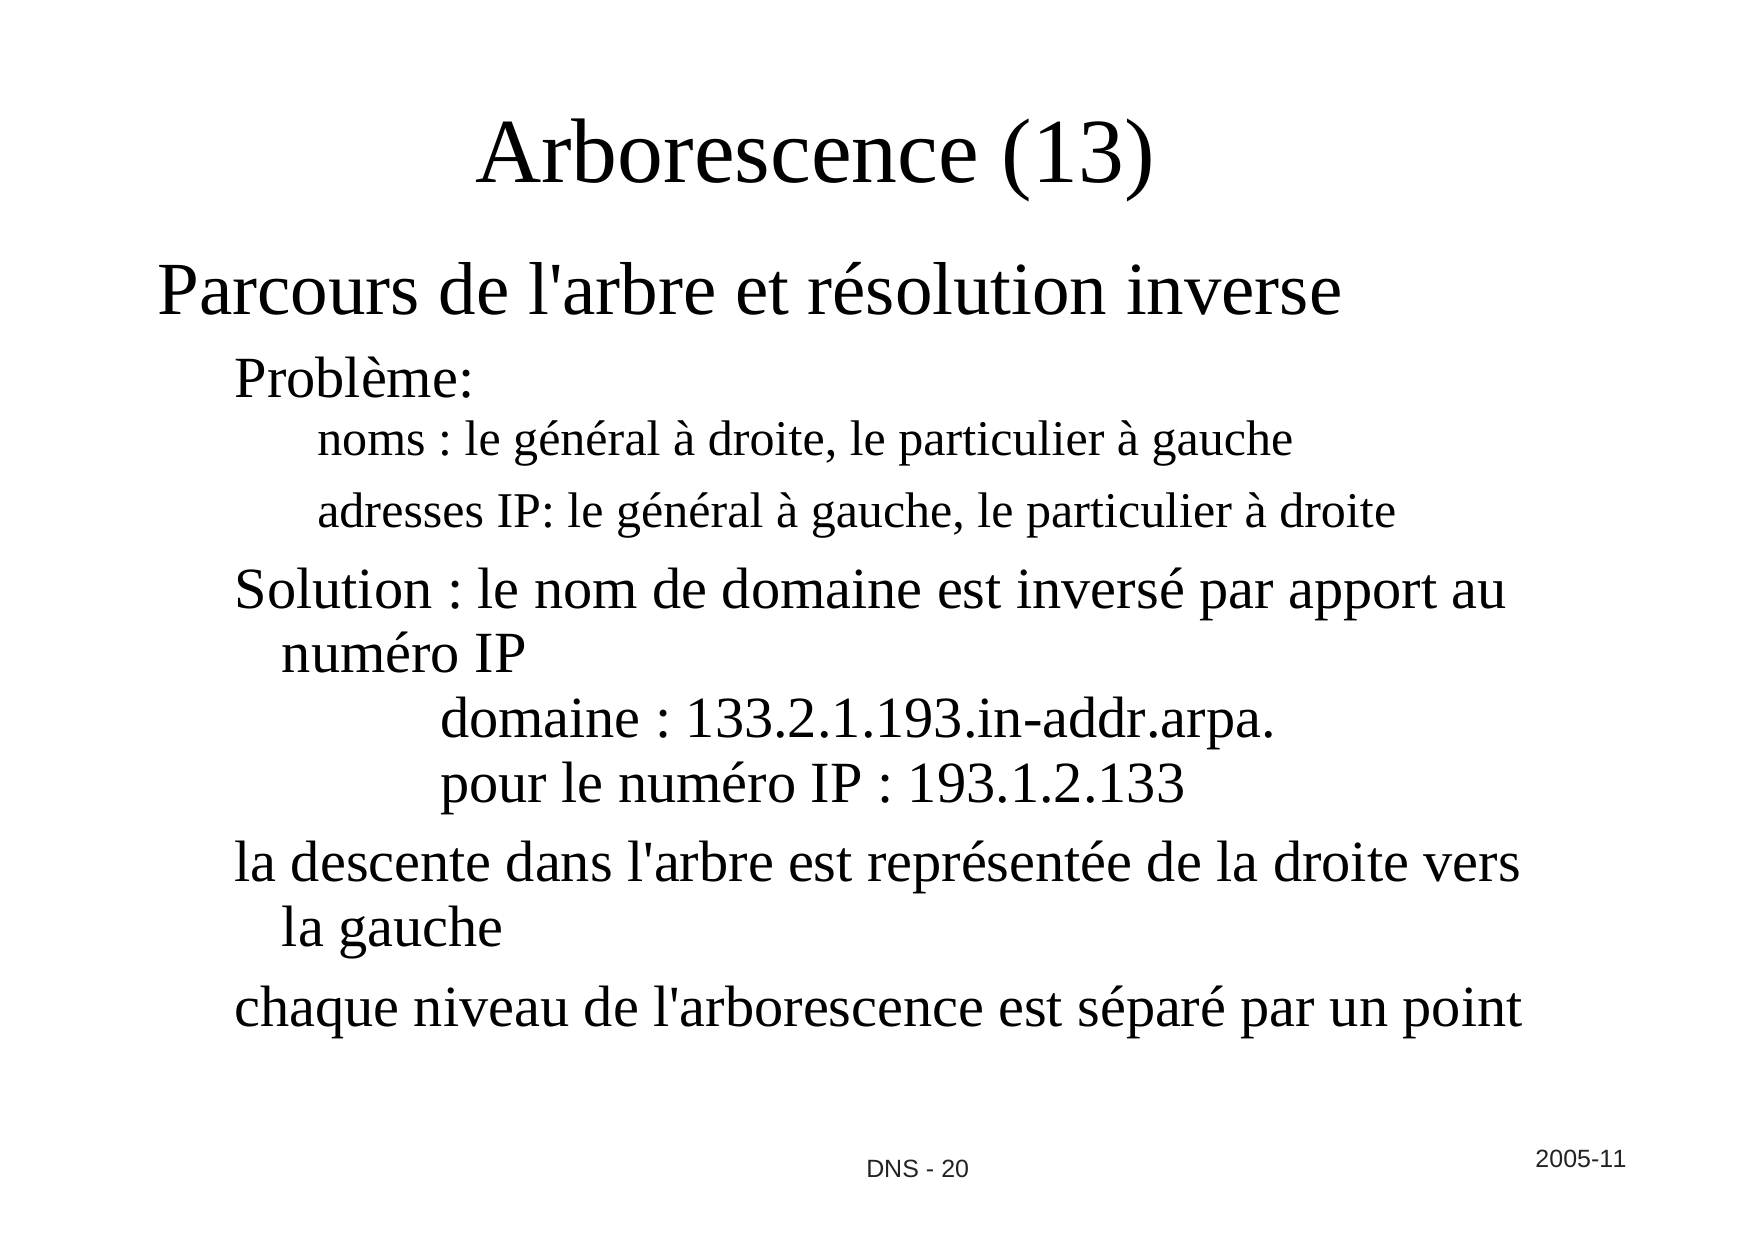

# Arborescence (13)
Parcours de l'arbre et résolution inverse
Problème:
noms : le général à droite, le particulier à gauche
adresses IP: le général à gauche, le particulier à droite
Solution : le nom de domaine est inversé par apport au numéro IP
		domaine : 133.2.1.193.in-addr.arpa.
		pour le numéro IP : 193.1.2.133
la descente dans l'arbre est représentée de la droite vers la gauche
chaque niveau de l'arborescence est séparé par un point